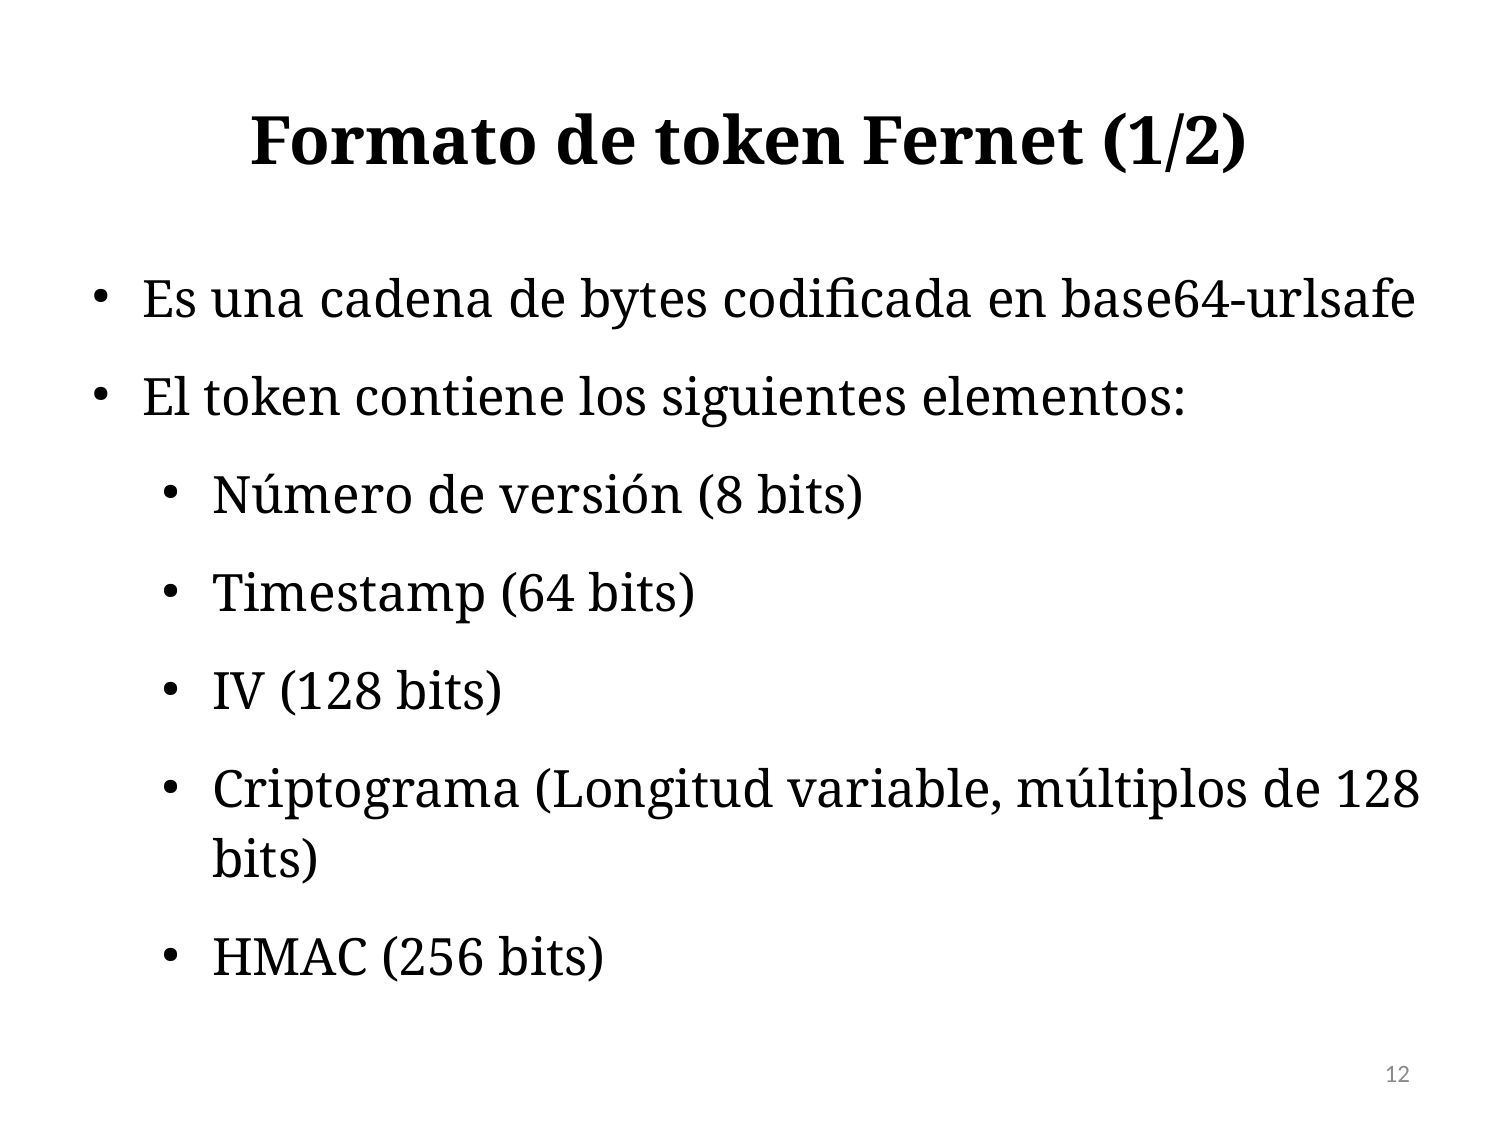

# Formato de token Fernet (1/2)
Es una cadena de bytes codificada en base64-urlsafe
El token contiene los siguientes elementos:
Número de versión (8 bits)
Timestamp (64 bits)
IV (128 bits)
Criptograma (Longitud variable, múltiplos de 128 bits)
HMAC (256 bits)
Luis González Fernández - Cryptography
12